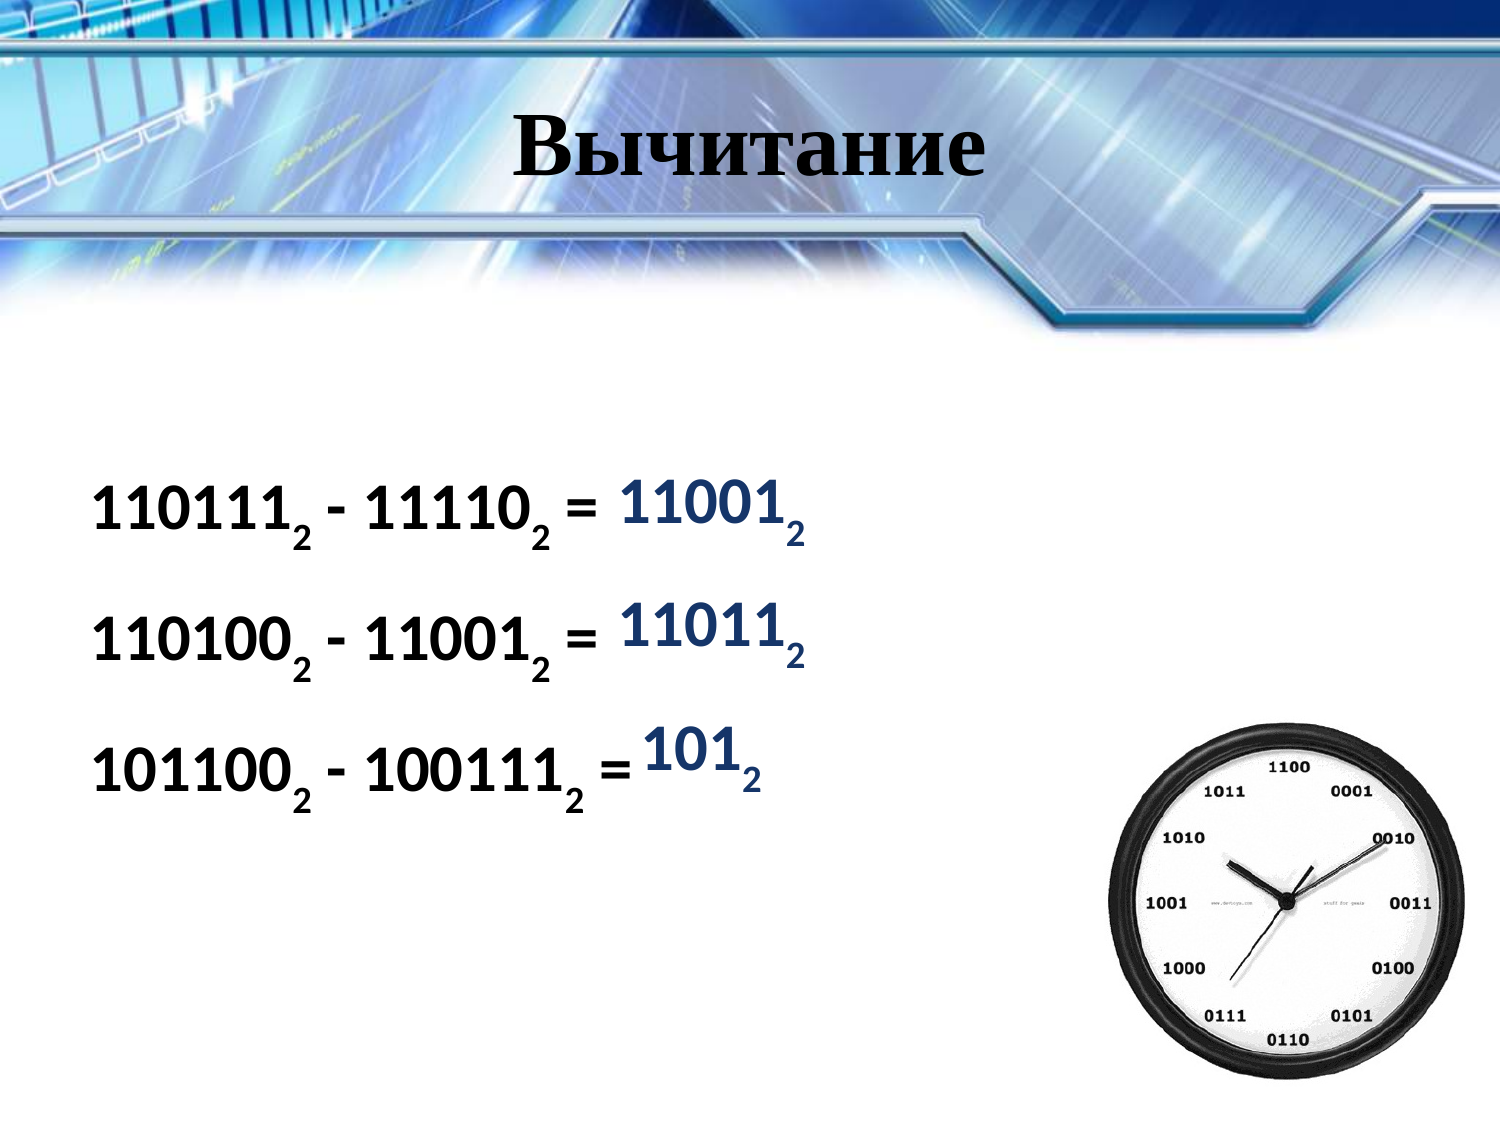

# Вычитание
110012
1101112 - 111102 =
1101002 - 110012 =
1011002 - 1001112 =
110112
1012